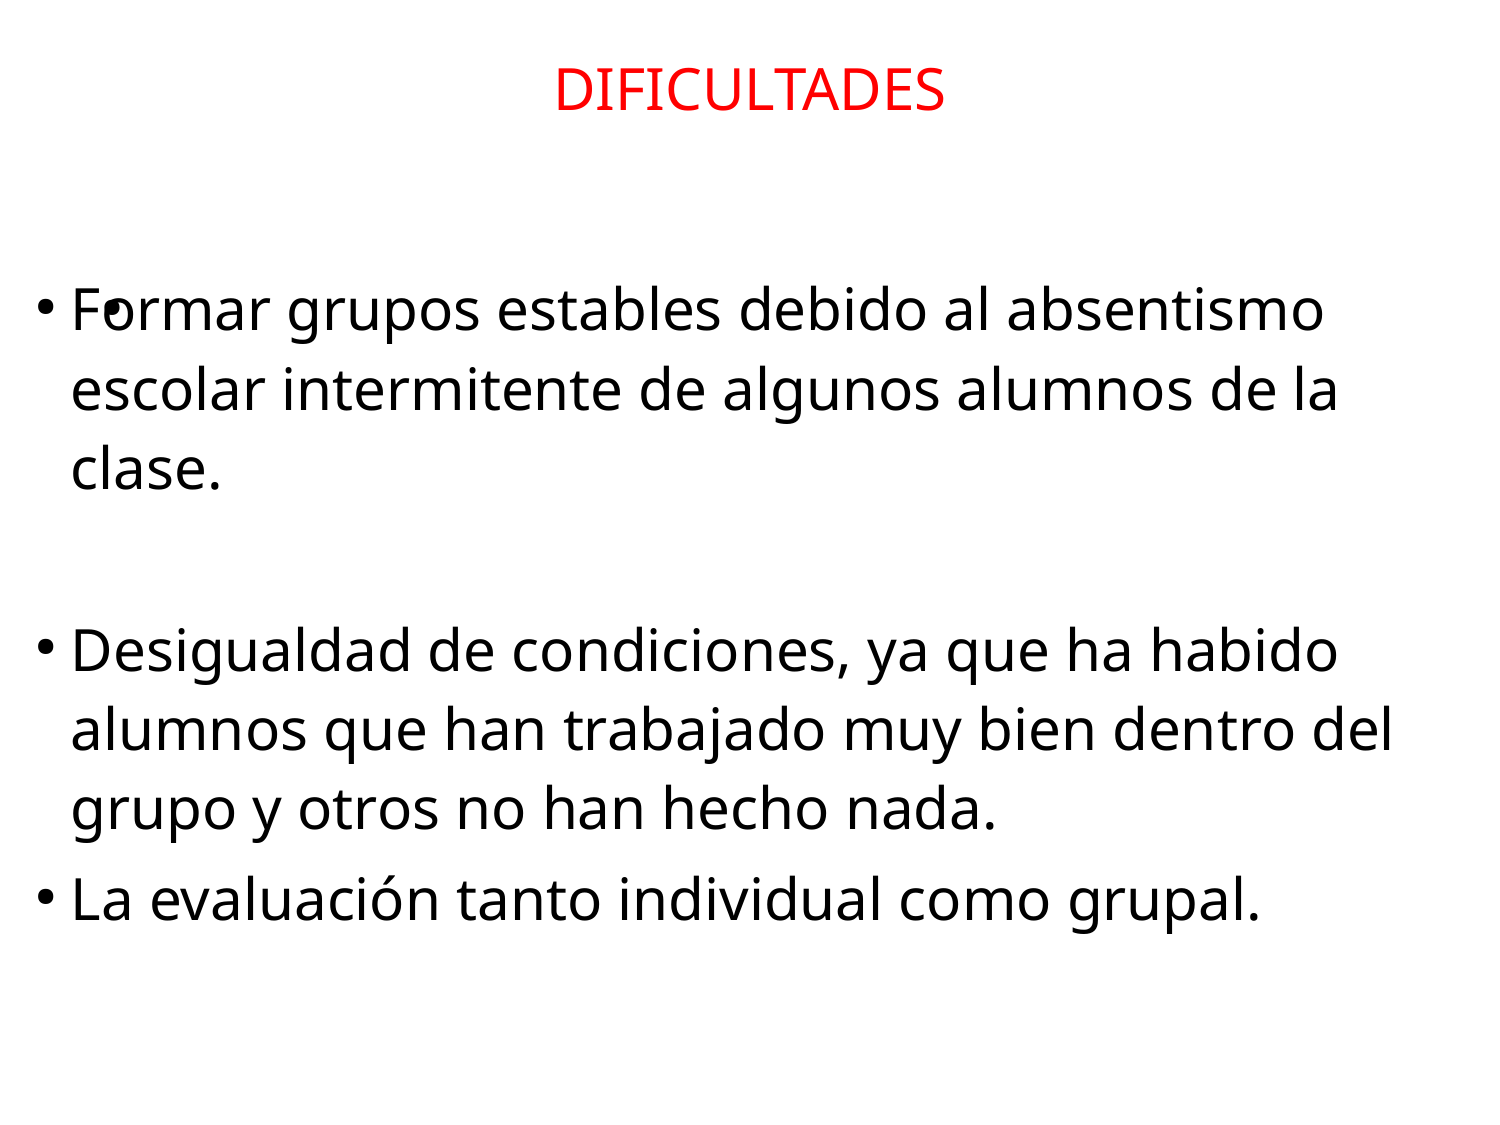

DIFICULTADES
Formar grupos estables debido al absentismo escolar intermitente de algunos alumnos de la clase.
Desigualdad de condiciones, ya que ha habido alumnos que han trabajado muy bien dentro del grupo y otros no han hecho nada.
La evaluación tanto individual como grupal.